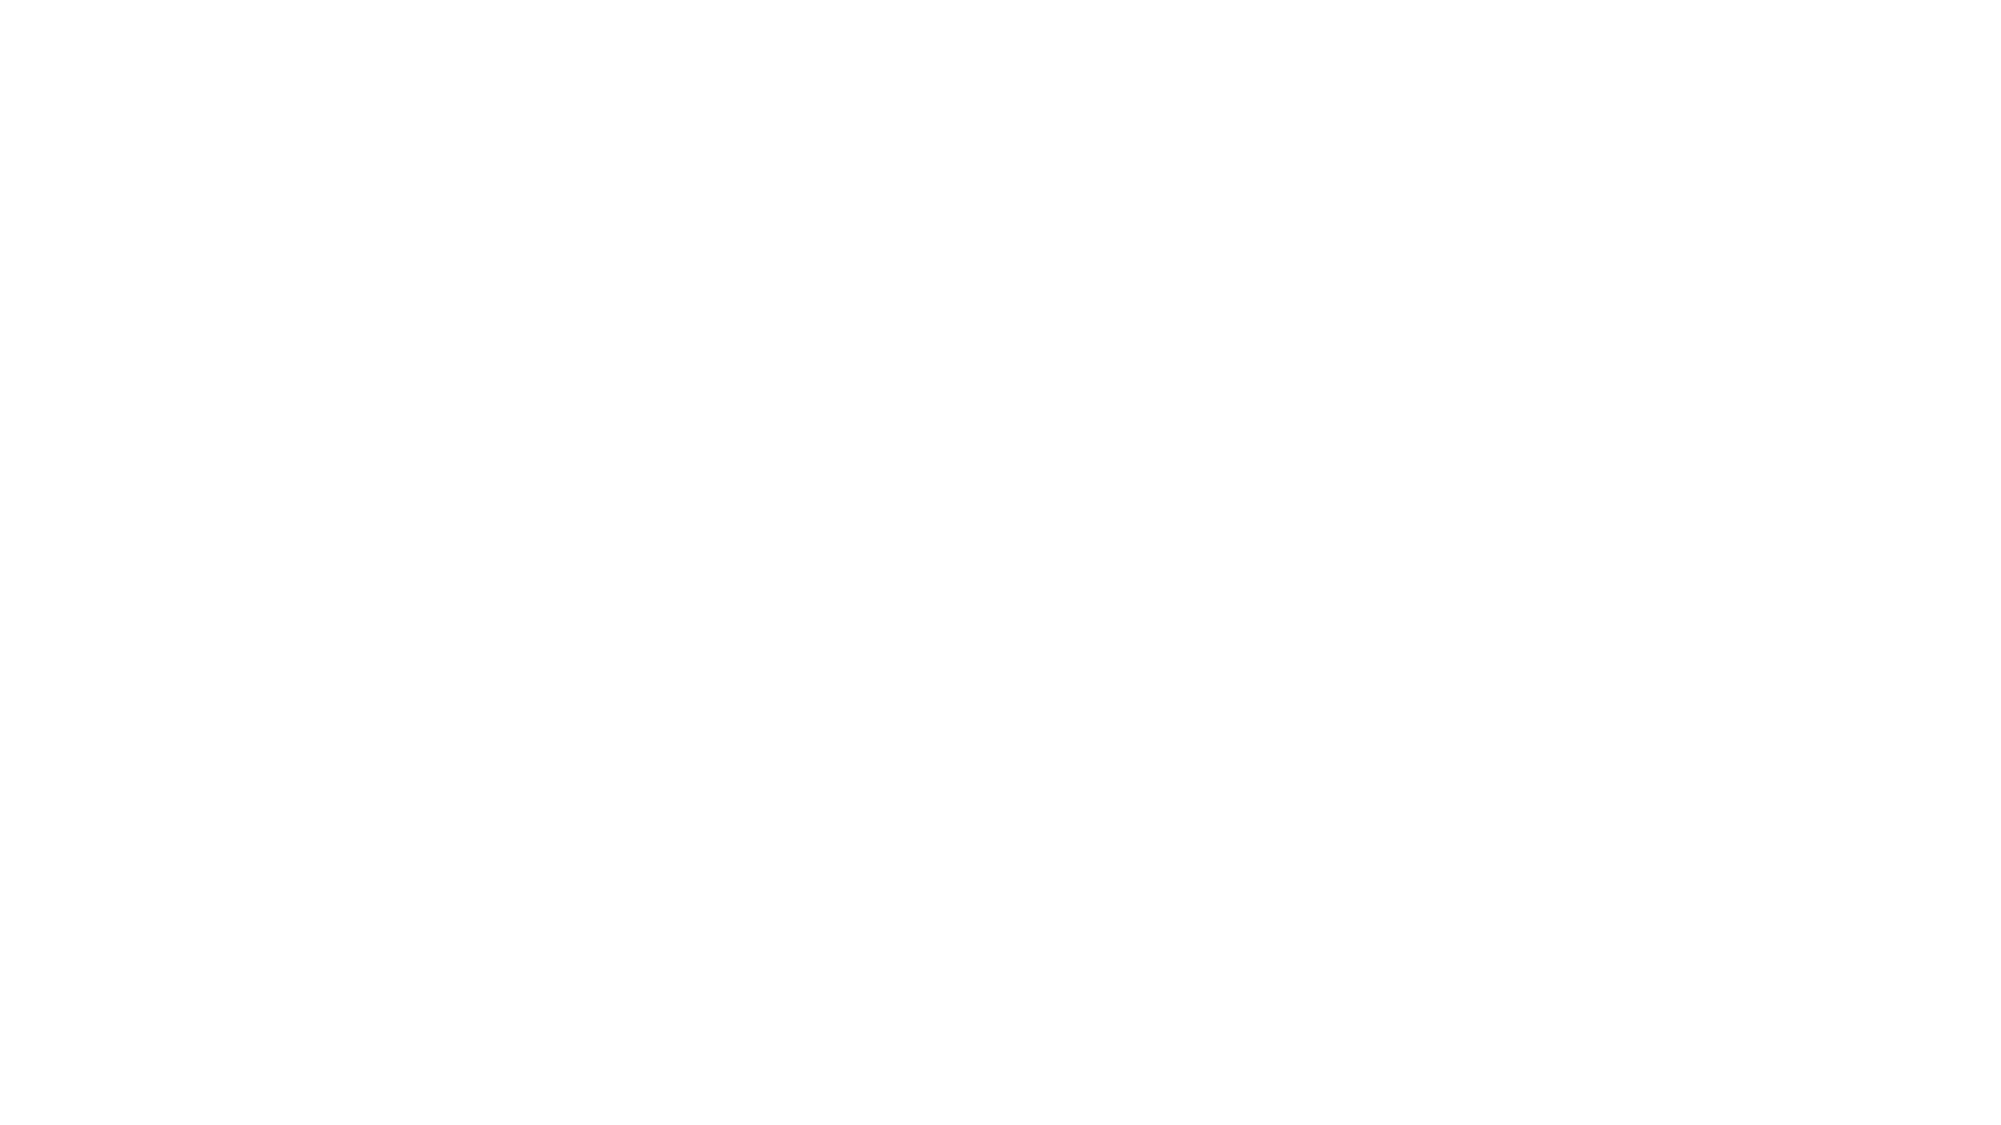

# Context
Why is he famous ?
Why does he appeal to kids and teens ?
How was the character created, built ?
How did he evolve ?
Have the books adapted for the cinema ? For TV series ? Video games ?
Why can they teach pupils ?